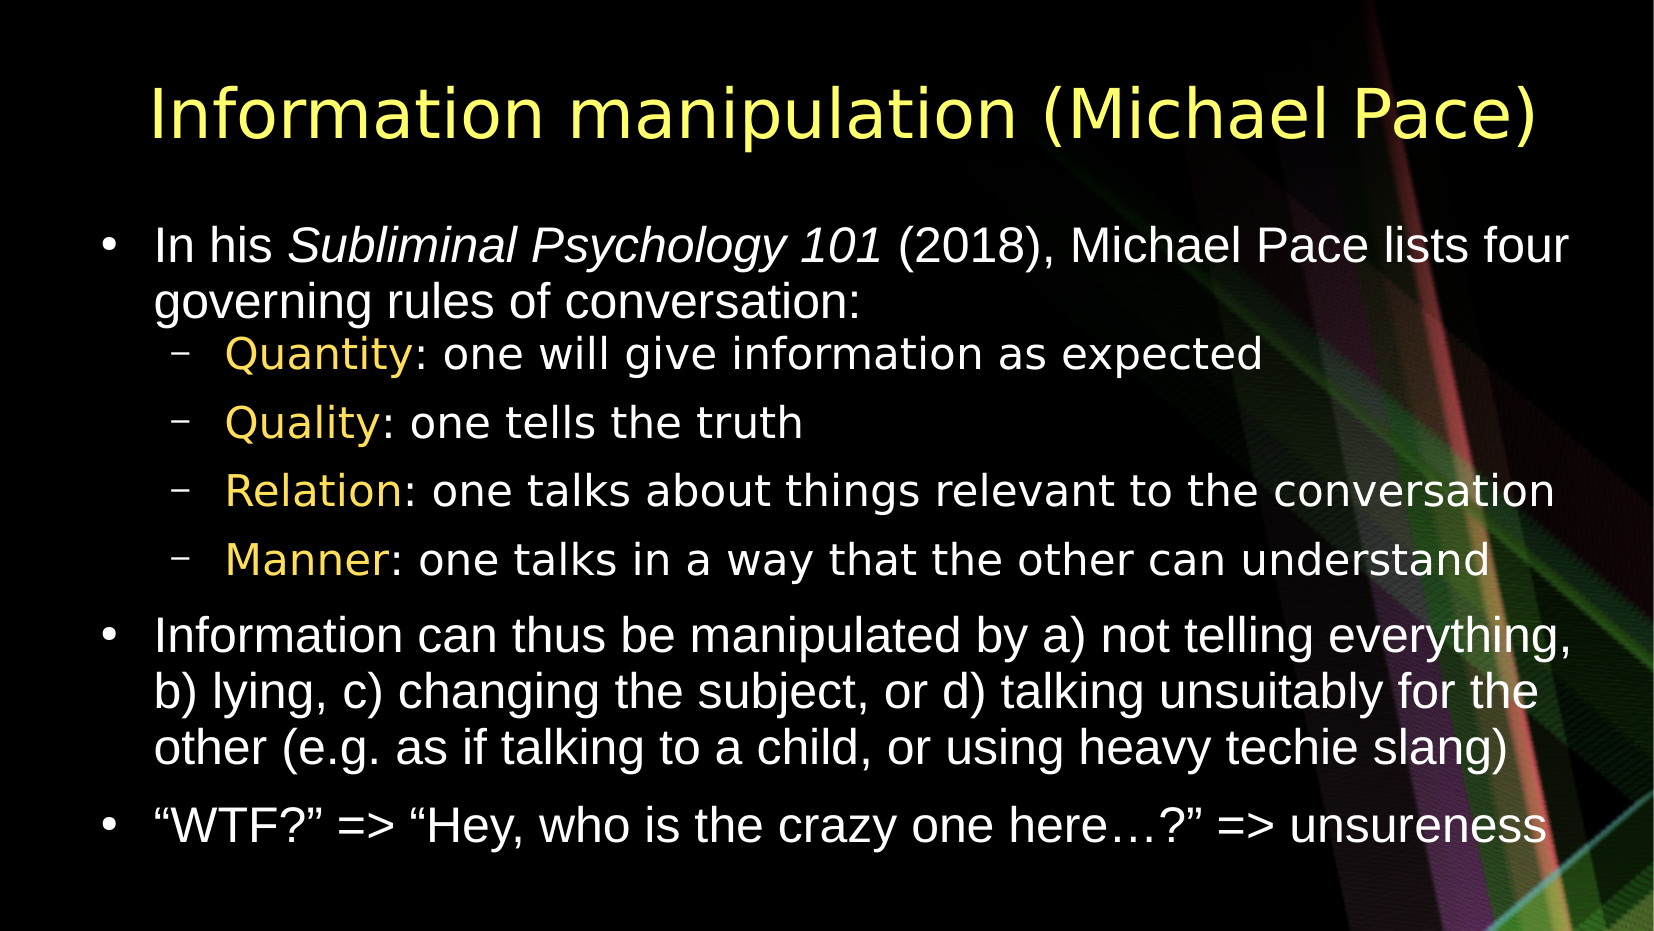

# Information manipulation (Michael Pace)
In his Subliminal Psychology 101 (2018), Michael Pace lists four governing rules of conversation:
Quantity: one will give information as expected
Quality: one tells the truth
Relation: one talks about things relevant to the conversation
Manner: one talks in a way that the other can understand
Information can thus be manipulated by a) not telling everything, b) lying, c) changing the subject, or d) talking unsuitably for the other (e.g. as if talking to a child, or using heavy techie slang)
“WTF?” => “Hey, who is the crazy one here…?” => unsureness